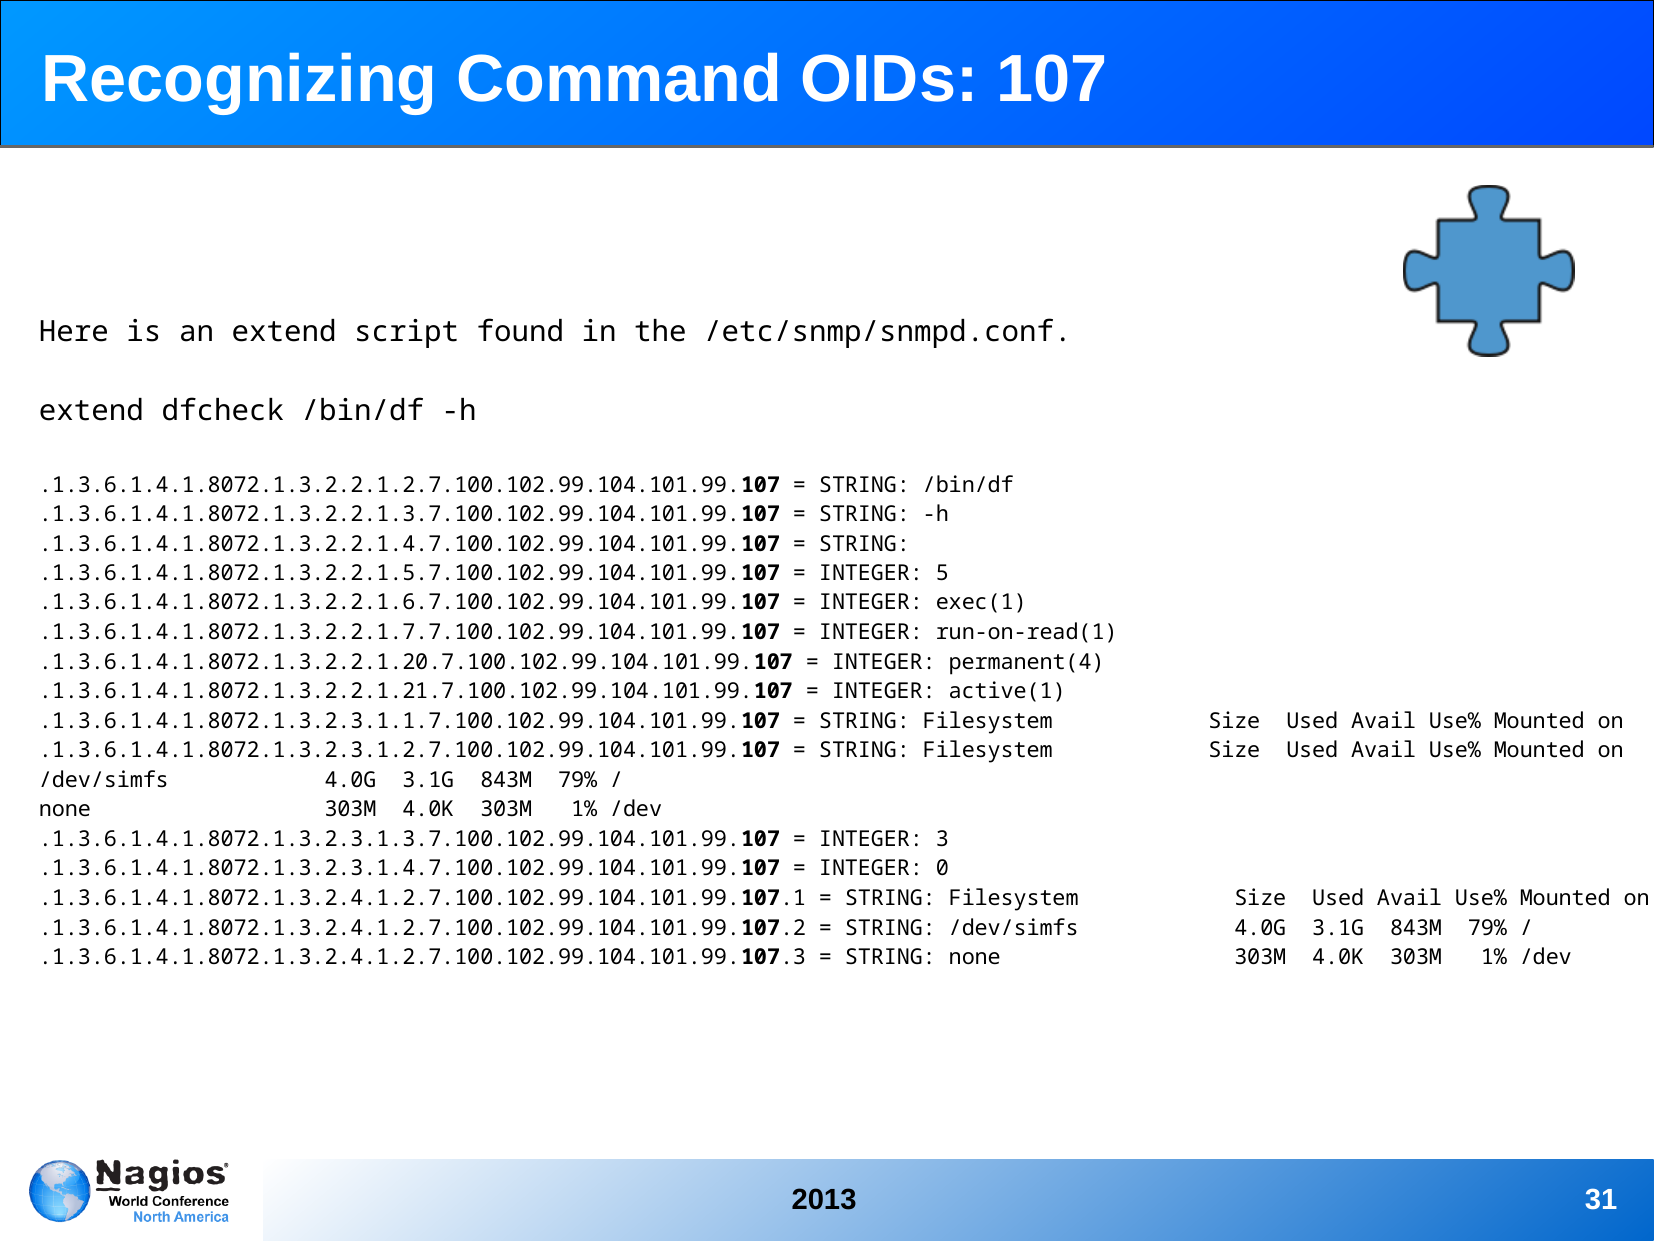

# Recognizing Command OIDs: 107
Here is an extend script found in the /etc/snmp/snmpd.conf.
extend dfcheck /bin/df -h
.1.3.6.1.4.1.8072.1.3.2.2.1.2.7.100.102.99.104.101.99.107 = STRING: /bin/df
.1.3.6.1.4.1.8072.1.3.2.2.1.3.7.100.102.99.104.101.99.107 = STRING: -h
.1.3.6.1.4.1.8072.1.3.2.2.1.4.7.100.102.99.104.101.99.107 = STRING:
.1.3.6.1.4.1.8072.1.3.2.2.1.5.7.100.102.99.104.101.99.107 = INTEGER: 5
.1.3.6.1.4.1.8072.1.3.2.2.1.6.7.100.102.99.104.101.99.107 = INTEGER: exec(1)
.1.3.6.1.4.1.8072.1.3.2.2.1.7.7.100.102.99.104.101.99.107 = INTEGER: run-on-read(1)
.1.3.6.1.4.1.8072.1.3.2.2.1.20.7.100.102.99.104.101.99.107 = INTEGER: permanent(4)
.1.3.6.1.4.1.8072.1.3.2.2.1.21.7.100.102.99.104.101.99.107 = INTEGER: active(1)
.1.3.6.1.4.1.8072.1.3.2.3.1.1.7.100.102.99.104.101.99.107 = STRING: Filesystem Size Used Avail Use% Mounted on
.1.3.6.1.4.1.8072.1.3.2.3.1.2.7.100.102.99.104.101.99.107 = STRING: Filesystem Size Used Avail Use% Mounted on
/dev/simfs 4.0G 3.1G 843M 79% /
none 303M 4.0K 303M 1% /dev
.1.3.6.1.4.1.8072.1.3.2.3.1.3.7.100.102.99.104.101.99.107 = INTEGER: 3
.1.3.6.1.4.1.8072.1.3.2.3.1.4.7.100.102.99.104.101.99.107 = INTEGER: 0
.1.3.6.1.4.1.8072.1.3.2.4.1.2.7.100.102.99.104.101.99.107.1 = STRING: Filesystem Size Used Avail Use% Mounted on
.1.3.6.1.4.1.8072.1.3.2.4.1.2.7.100.102.99.104.101.99.107.2 = STRING: /dev/simfs 4.0G 3.1G 843M 79% /
.1.3.6.1.4.1.8072.1.3.2.4.1.2.7.100.102.99.104.101.99.107.3 = STRING: none 303M 4.0K 303M 1% /dev
2011
31